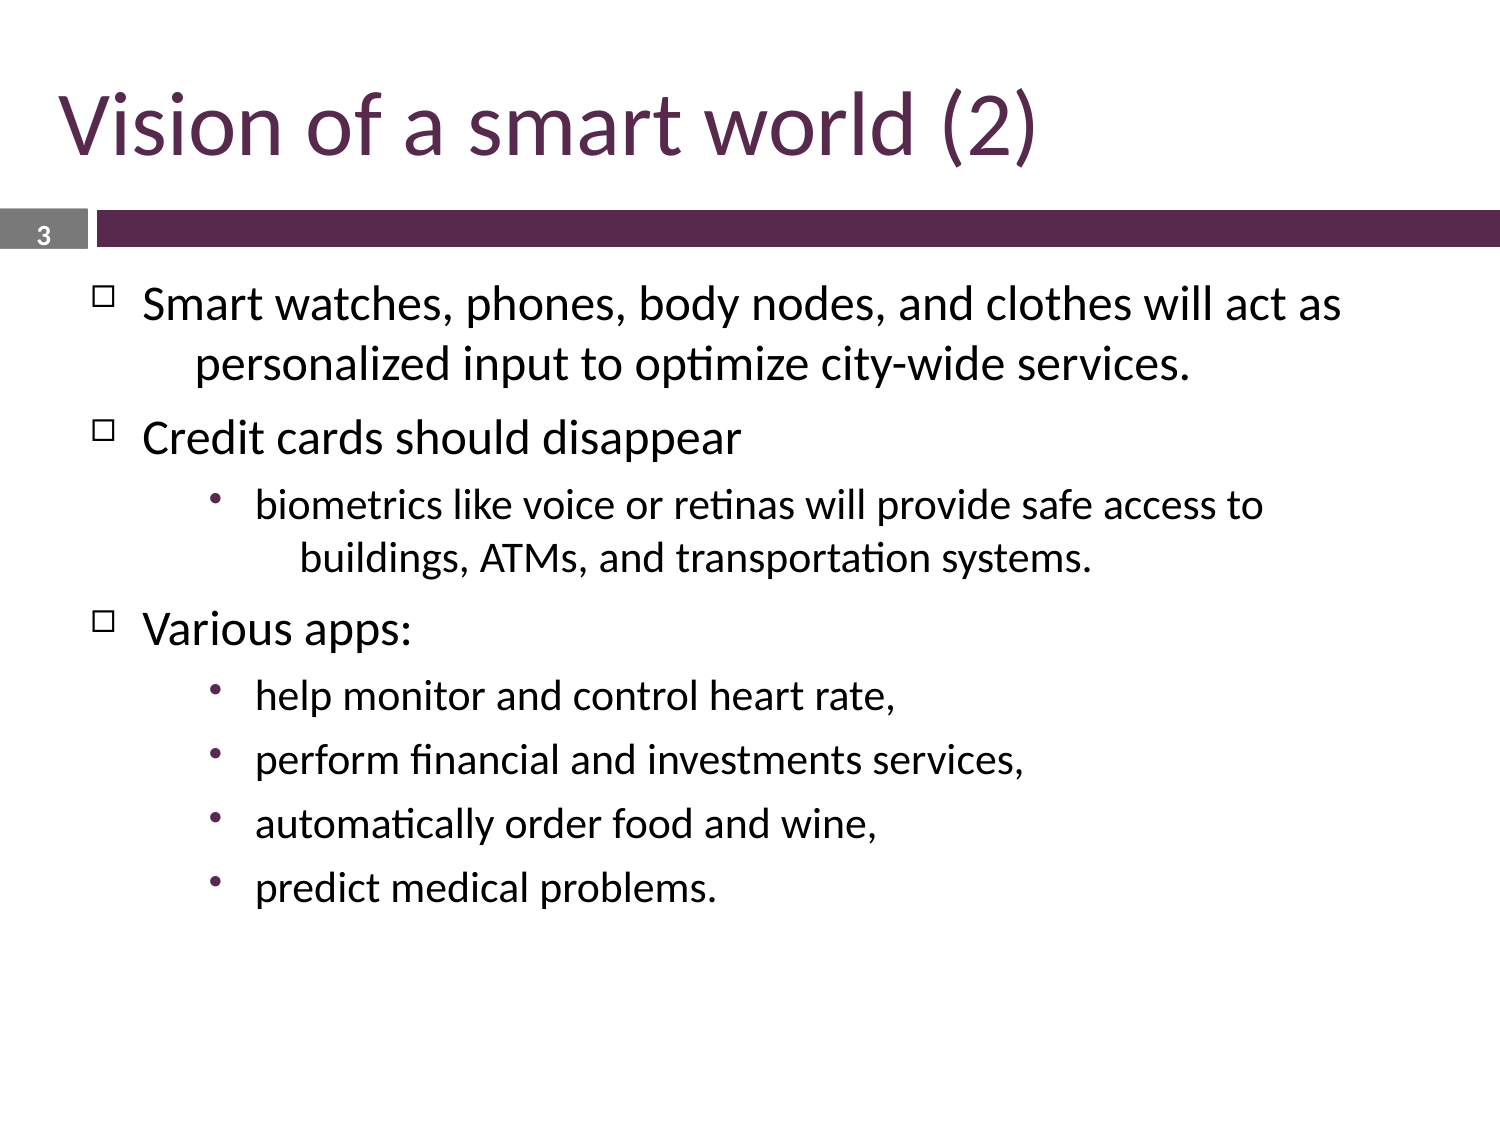

# Vision of a smart world (2)
Smart watches, phones, body nodes, and clothes will act as personalized input to optimize city-wide services.
Credit cards should disappear
biometrics like voice or retinas will provide safe access to buildings, ATMs, and transportation systems.
Various apps:
help monitor and control heart rate,
perform financial and investments services,
automatically order food and wine,
predict medical problems.